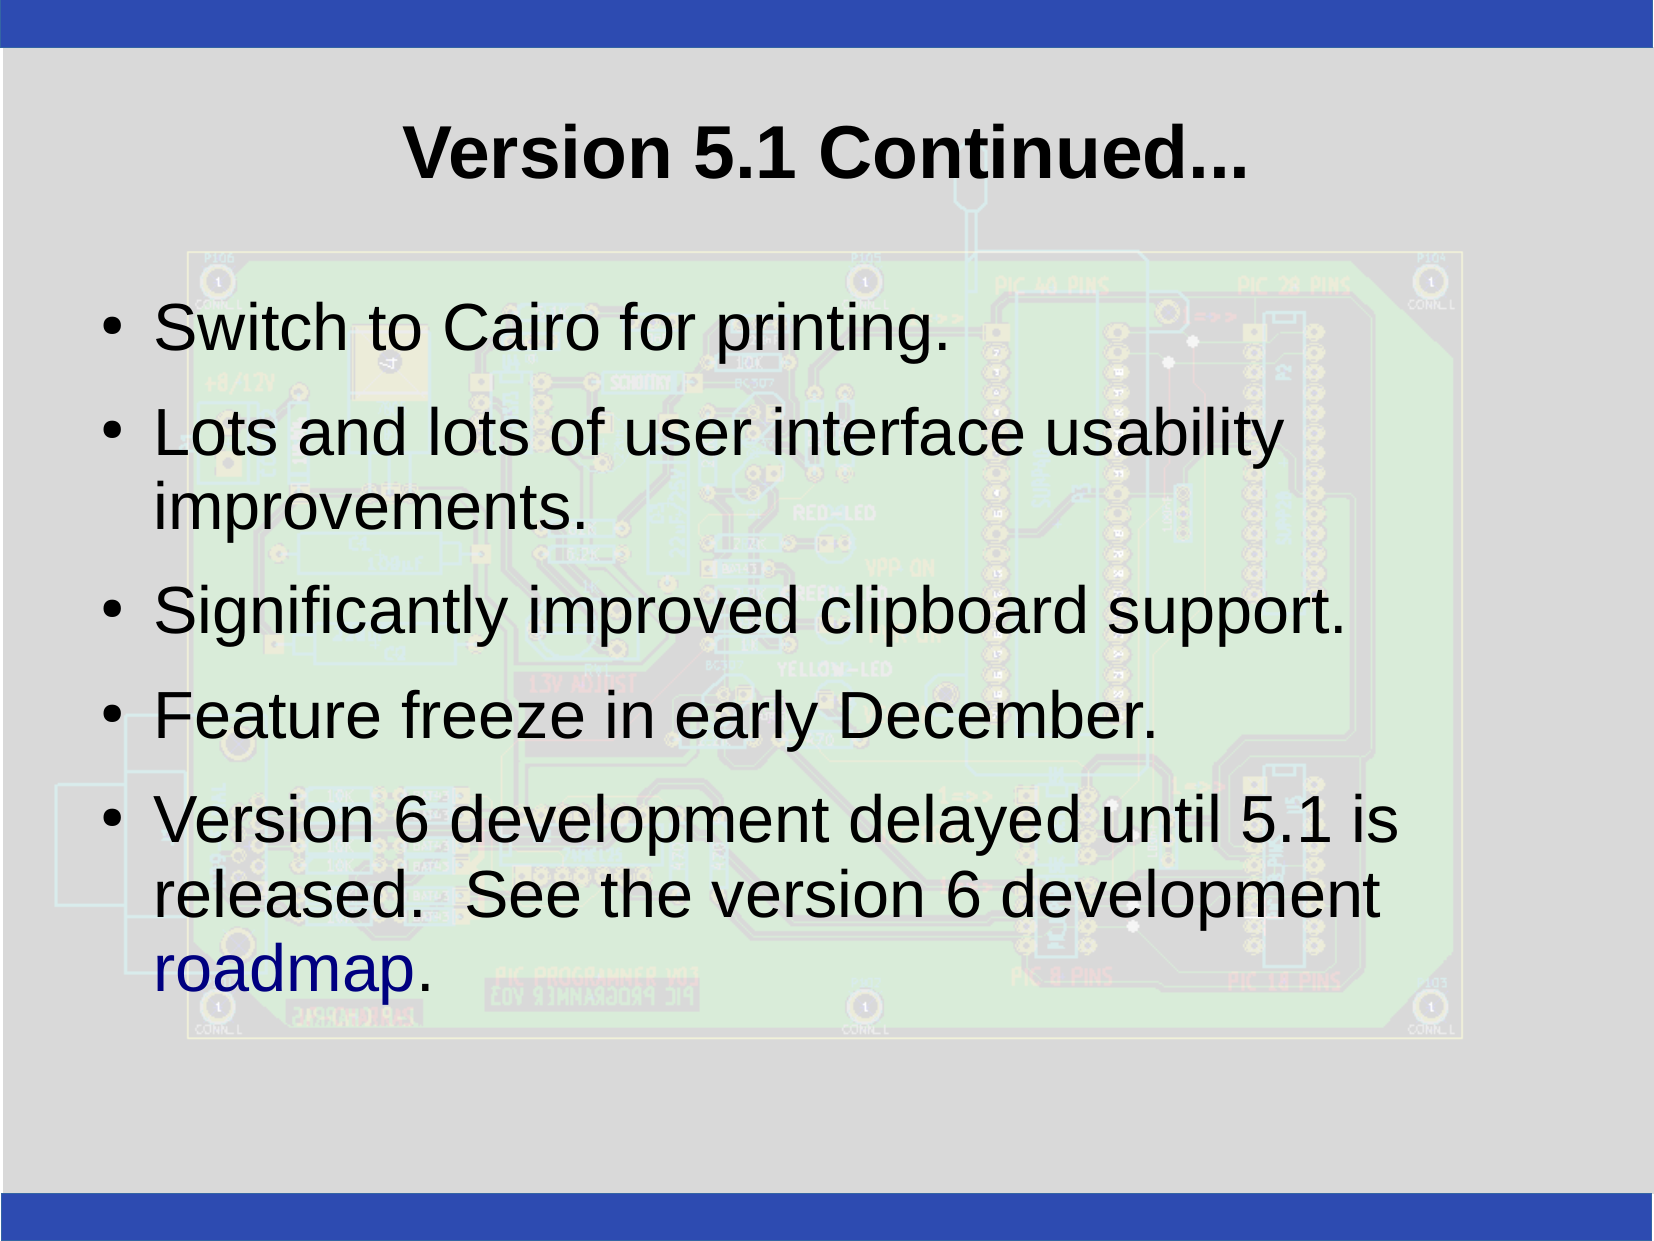

# Version 5.1 Continued...
Switch to Cairo for printing.
Lots and lots of user interface usability improvements.
Significantly improved clipboard support.
Feature freeze in early December.
Version 6 development delayed until 5.1 is released. See the version 6 development roadmap.